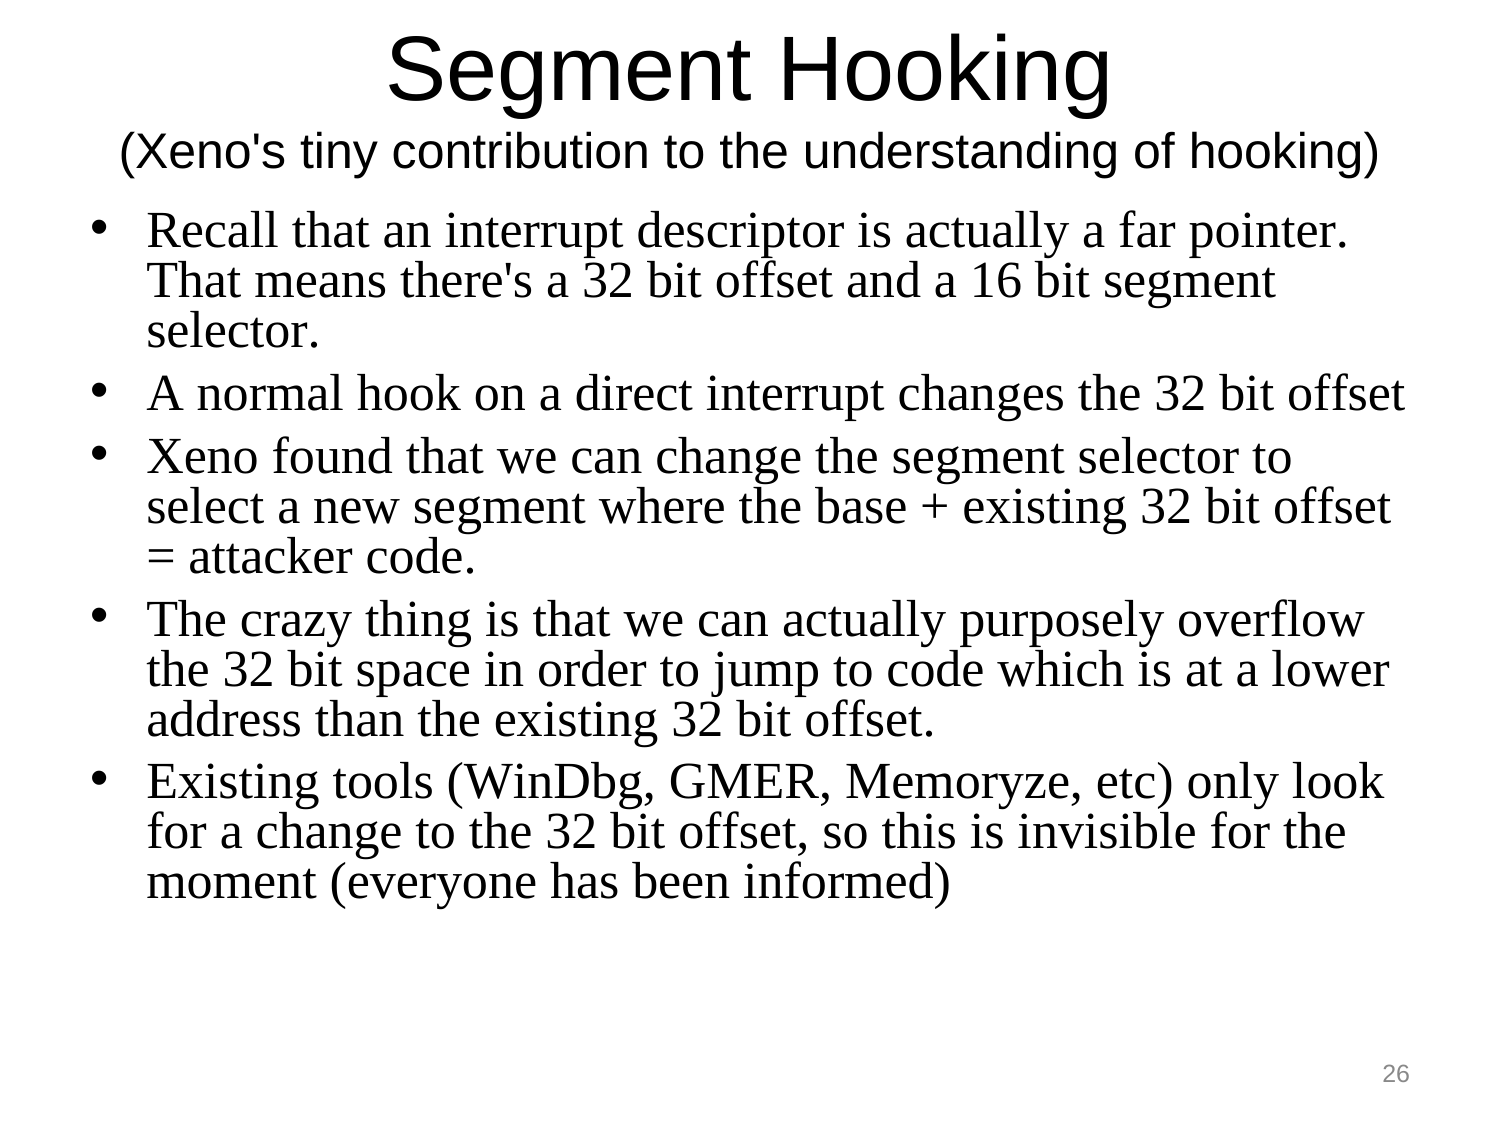

# Segment Hooking (Xeno's tiny contribution to the understanding of hooking)
Recall that an interrupt descriptor is actually a far pointer. That means there's a 32 bit offset and a 16 bit segment selector.
A normal hook on a direct interrupt changes the 32 bit offset
Xeno found that we can change the segment selector to select a new segment where the base + existing 32 bit offset = attacker code.
The crazy thing is that we can actually purposely overflow the 32 bit space in order to jump to code which is at a lower address than the existing 32 bit offset.
Existing tools (WinDbg, GMER, Memoryze, etc) only look for a change to the 32 bit offset, so this is invisible for the moment (everyone has been informed)